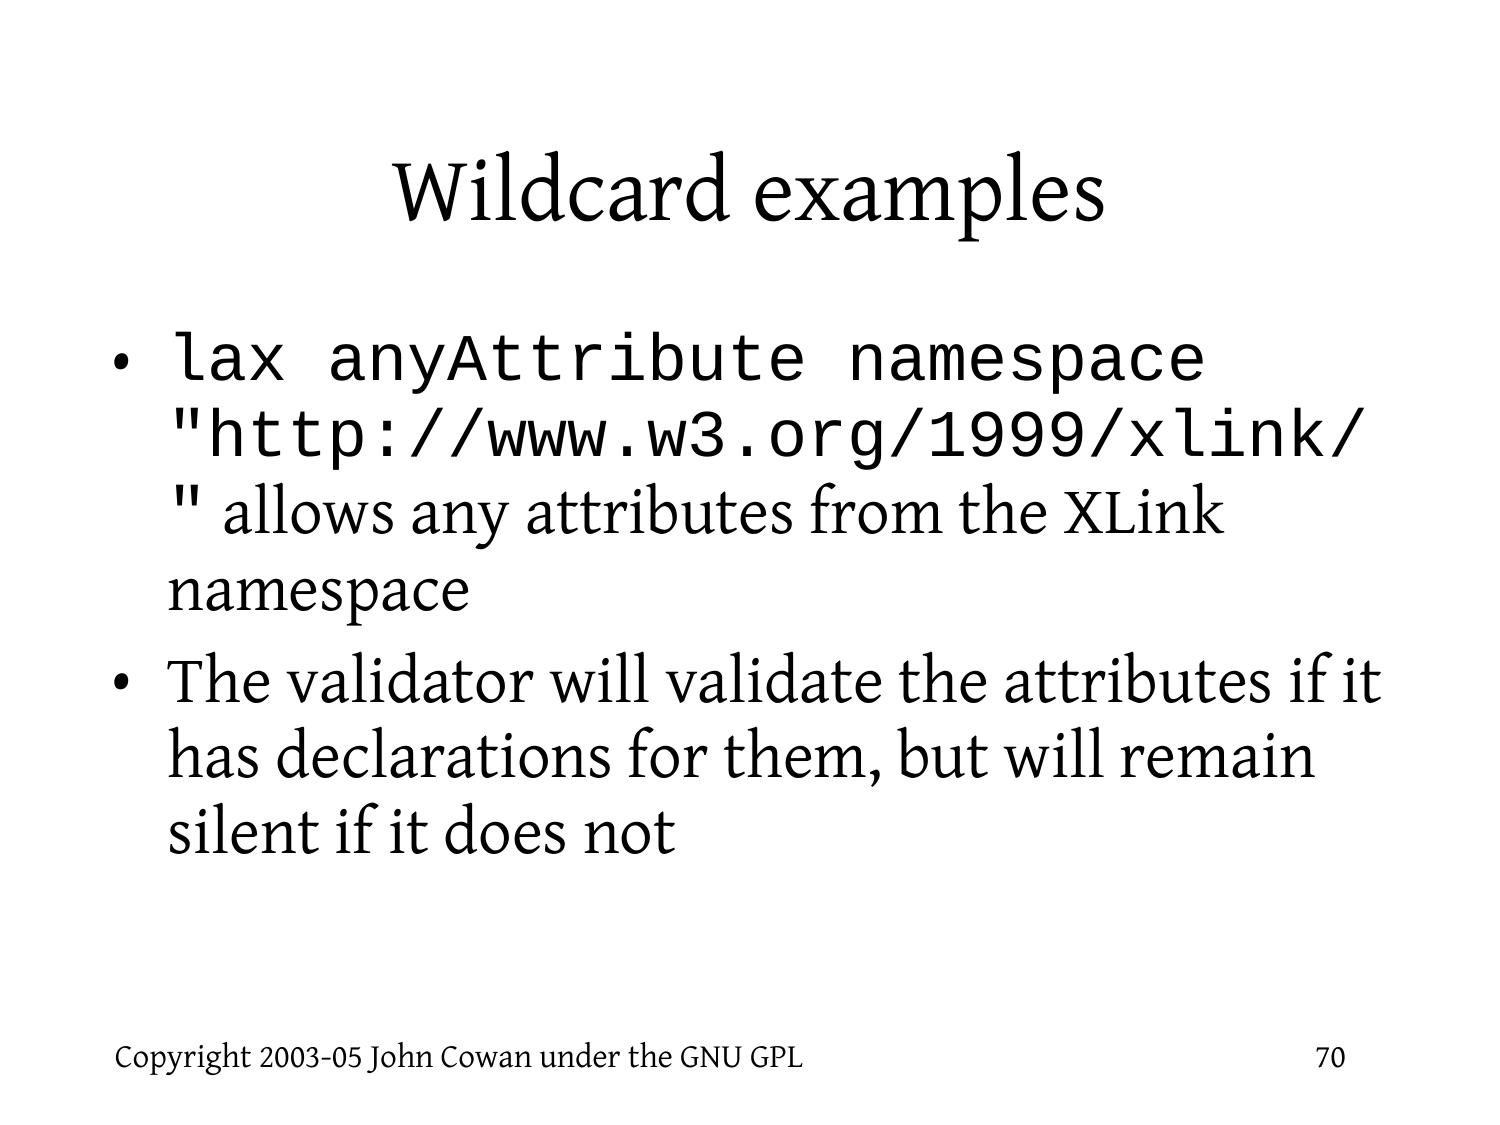

# Wildcard examples
lax anyAttribute namespace "http://www.w3.org/1999/xlink/" allows any attributes from the XLink namespace
The validator will validate the attributes if it has declarations for them, but will remain silent if it does not